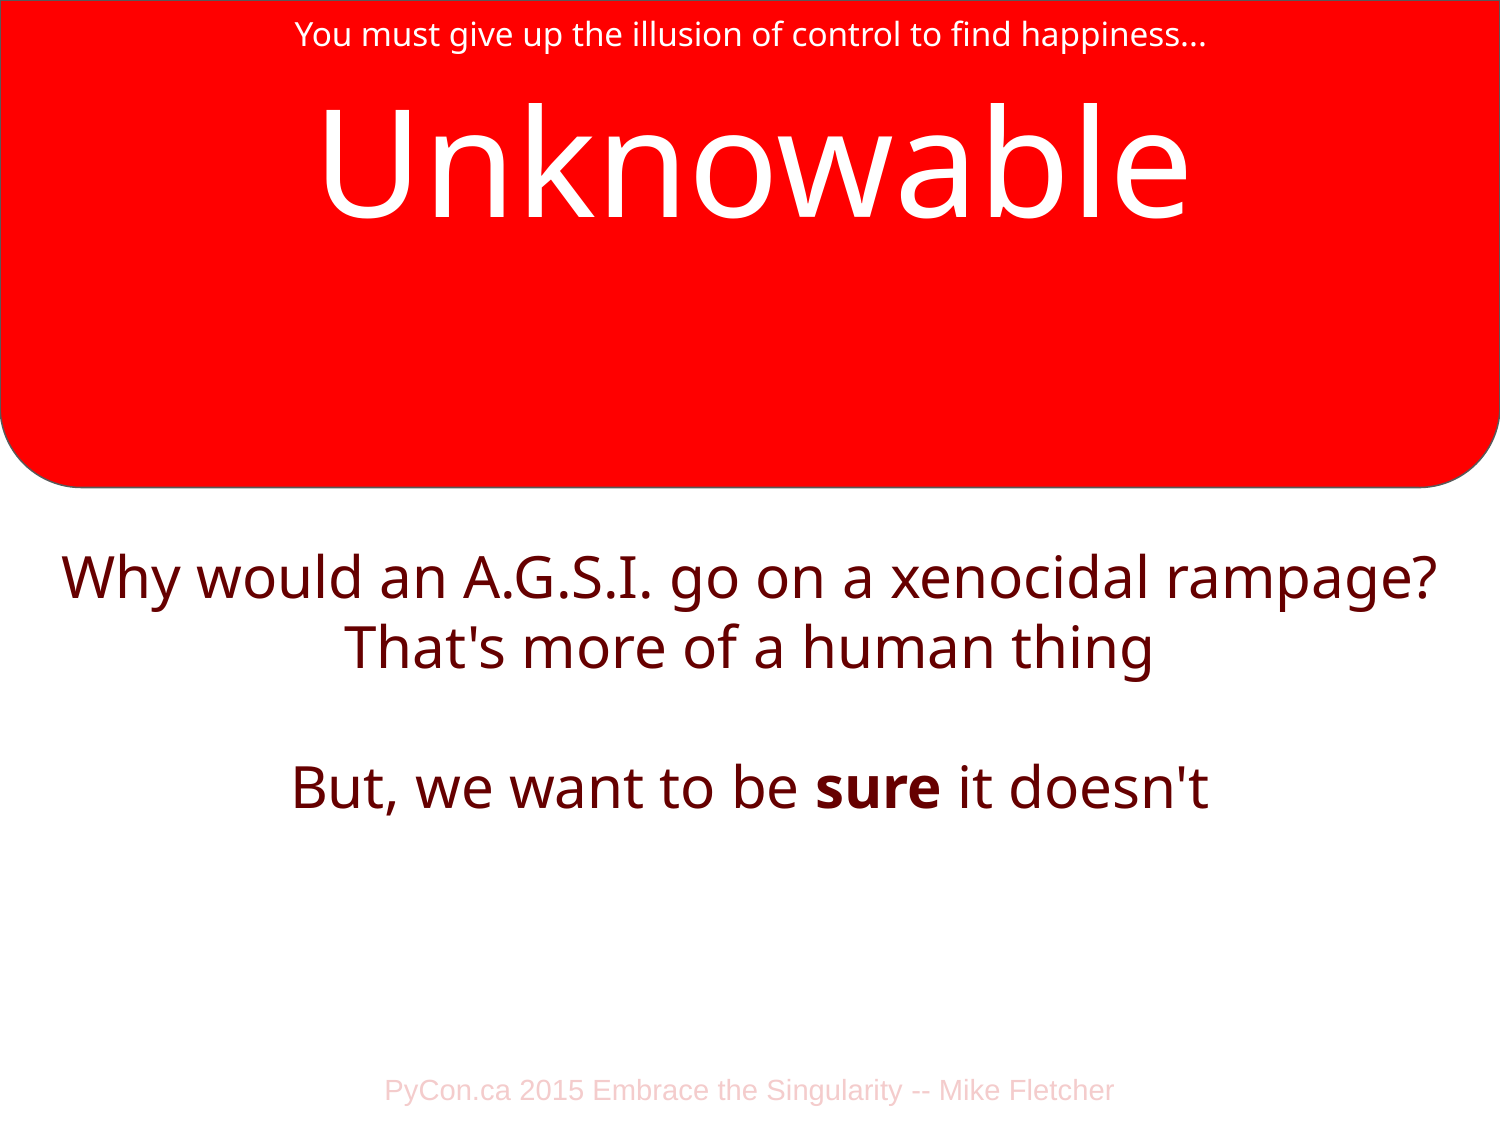

You must give up the illusion of control to find happiness...
# Unknowable
Why would an A.G.S.I. go on a xenocidal rampage?
That's more of a human thing
But, we want to be sure it doesn't